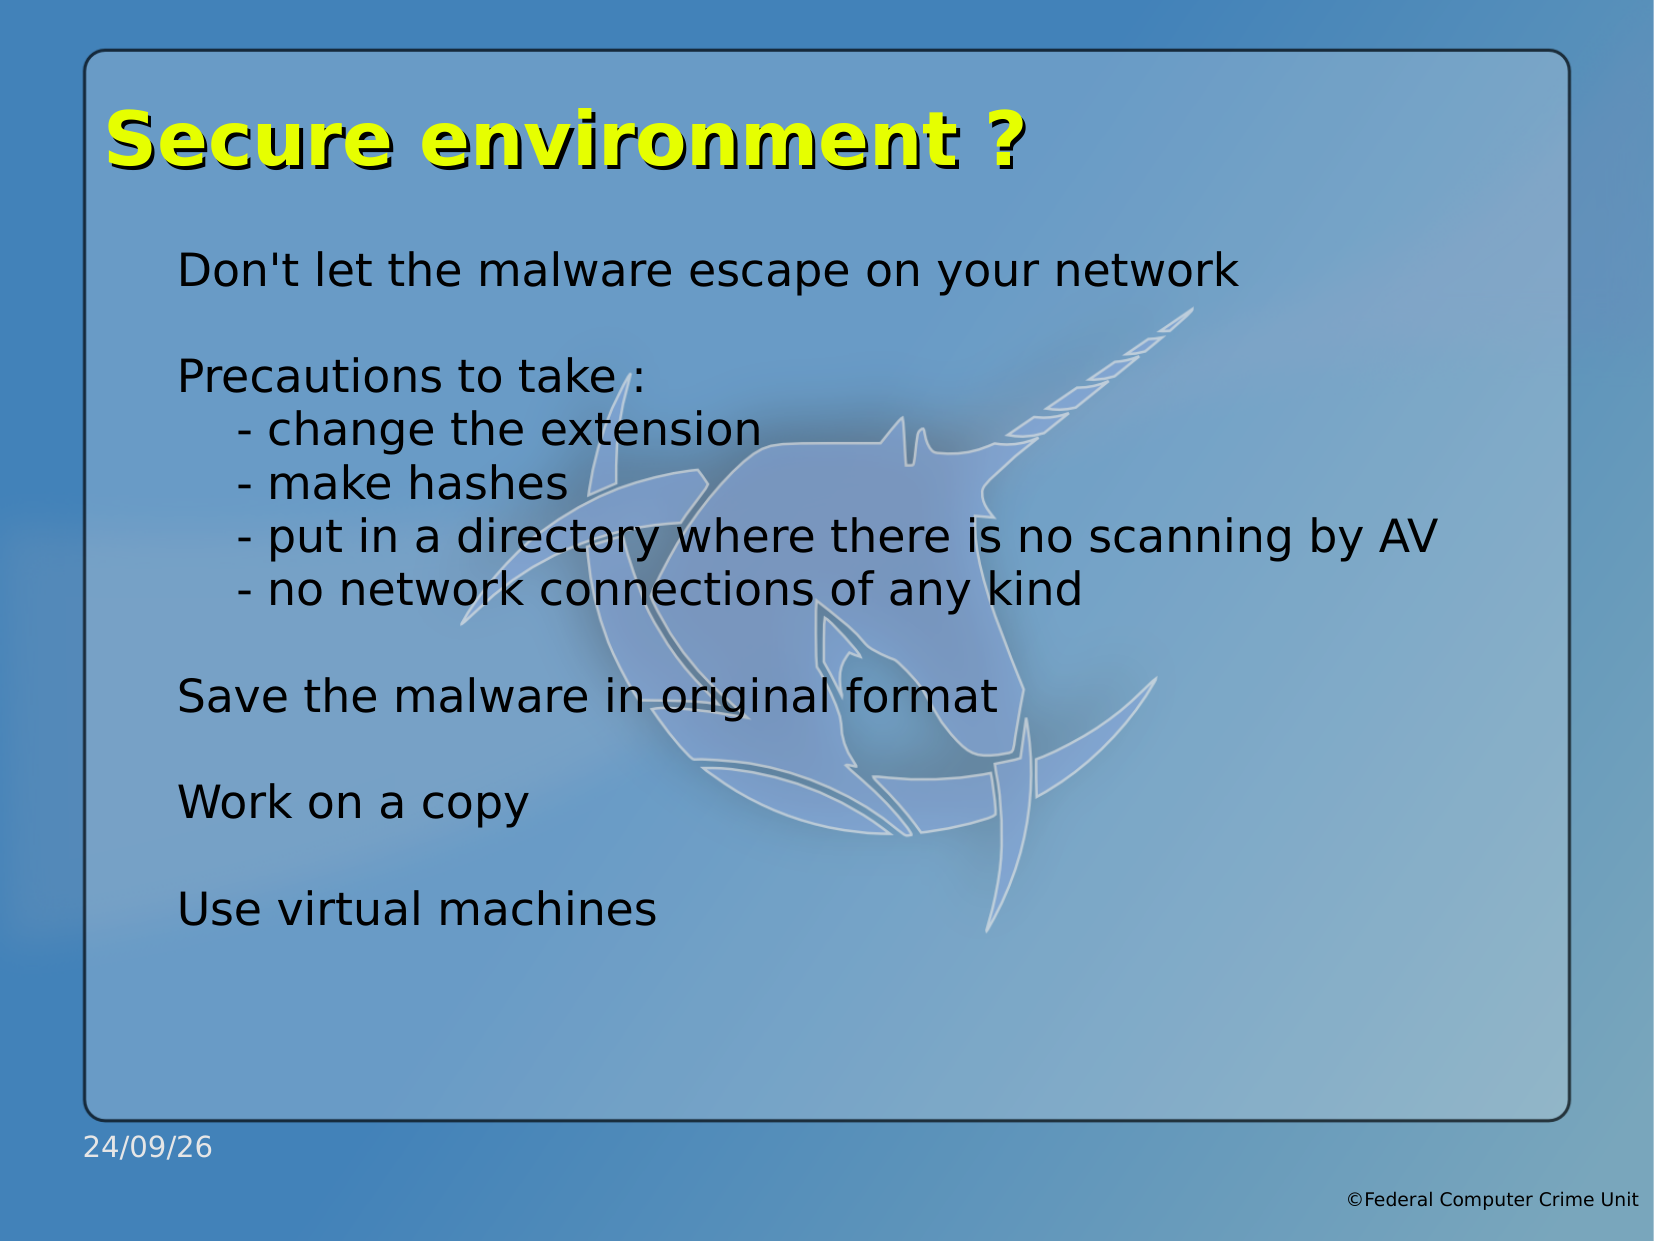

Secure environment ?
 Don't let the malware escape on your network
 Precautions to take :
	- change the extension
	- make hashes
	- put in a directory where there is no scanning by AV
	- no network connections of any kind
 Save the malware in original format
 Work on a copy
 Use virtual machines
©Federal Computer Crime Unit